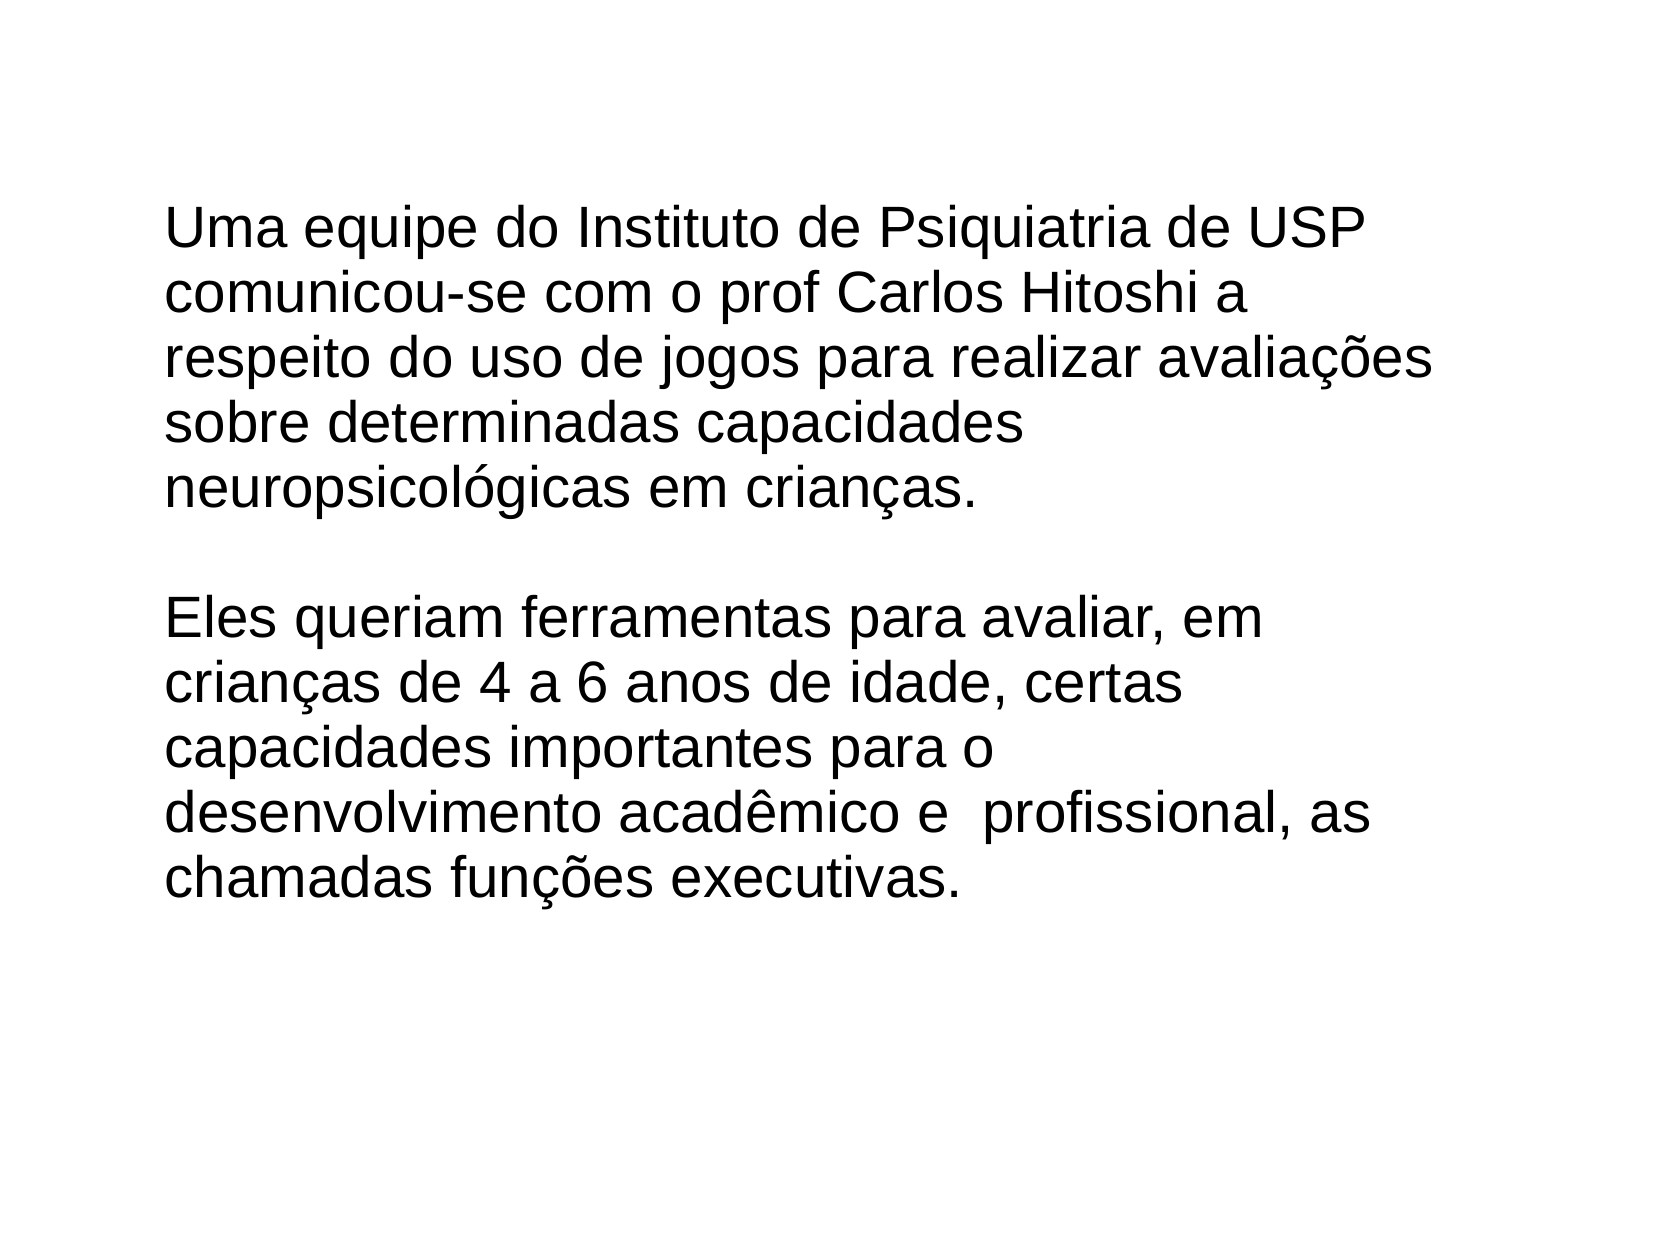

Uma equipe do Instituto de Psiquiatria de USP comunicou-se com o prof Carlos Hitoshi a respeito do uso de jogos para realizar avaliações sobre determinadas capacidades neuropsicológicas em crianças.
Eles queriam ferramentas para avaliar, em crianças de 4 a 6 anos de idade, certas capacidades importantes para o desenvolvimento acadêmico e profissional, as chamadas funções executivas.